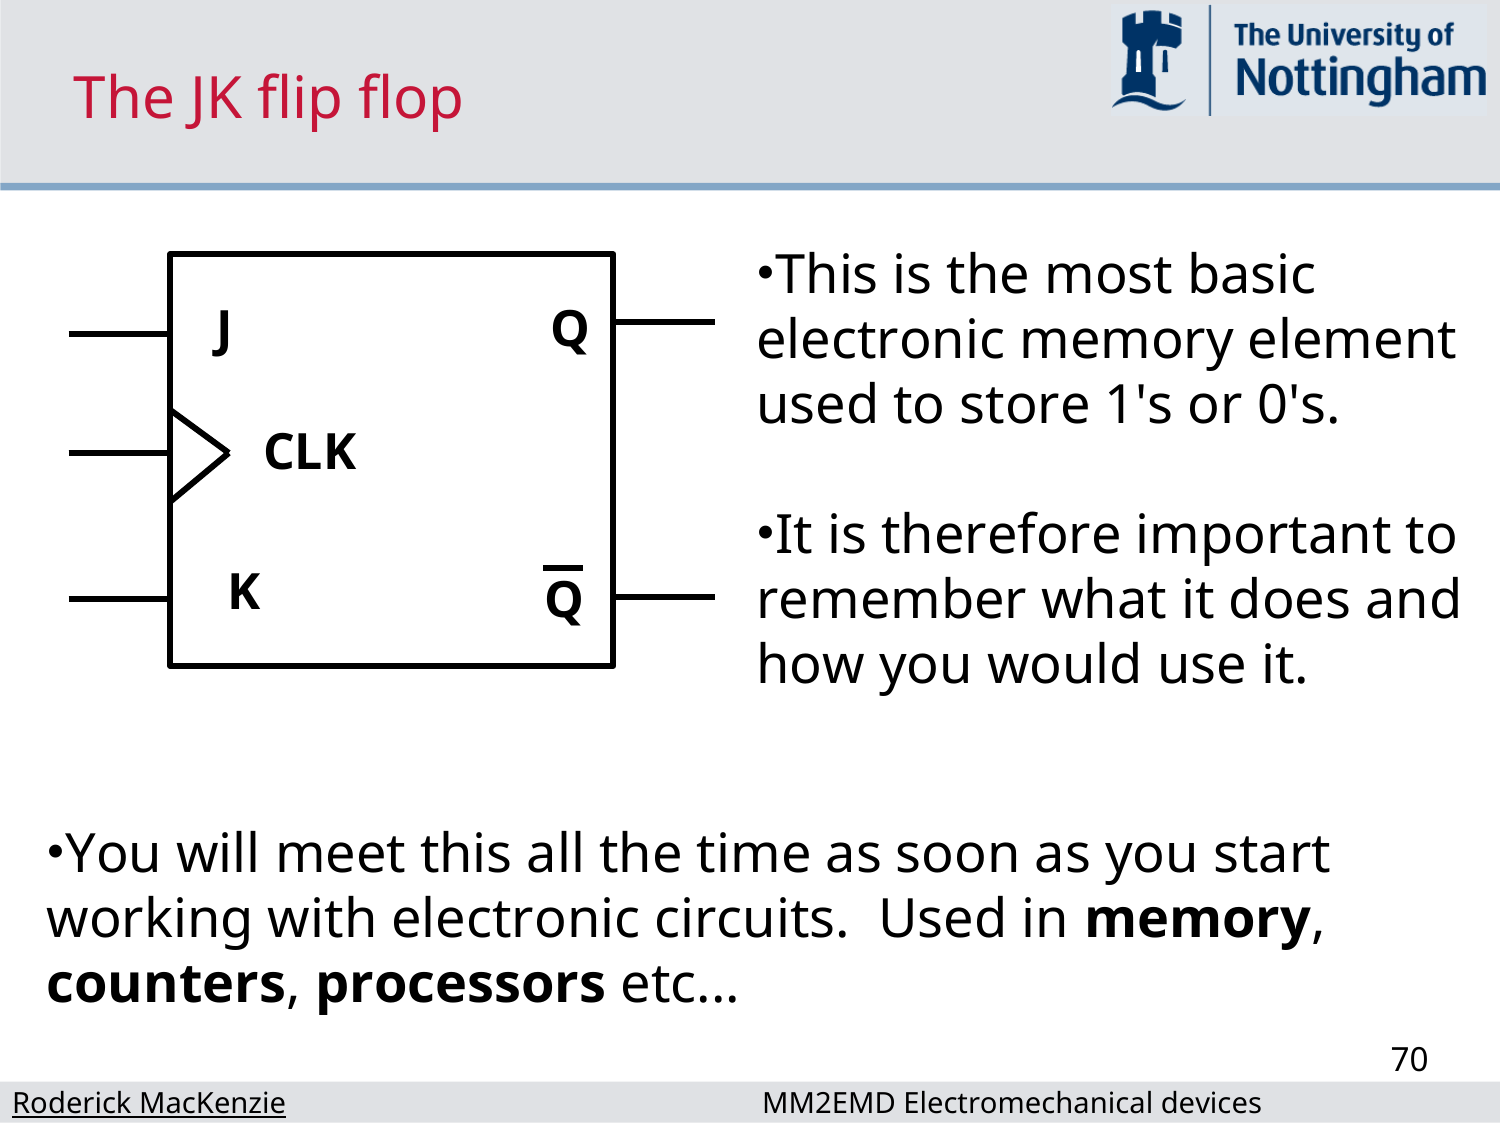

# The JK flip flop
This is the most basic electronic memory element used to store 1's or 0's.
It is therefore important to remember what it does and how you would use it.
J
Q
CLK
K
Q
You will meet this all the time as soon as you start working with electronic circuits. Used in memory, counters, processors etc...